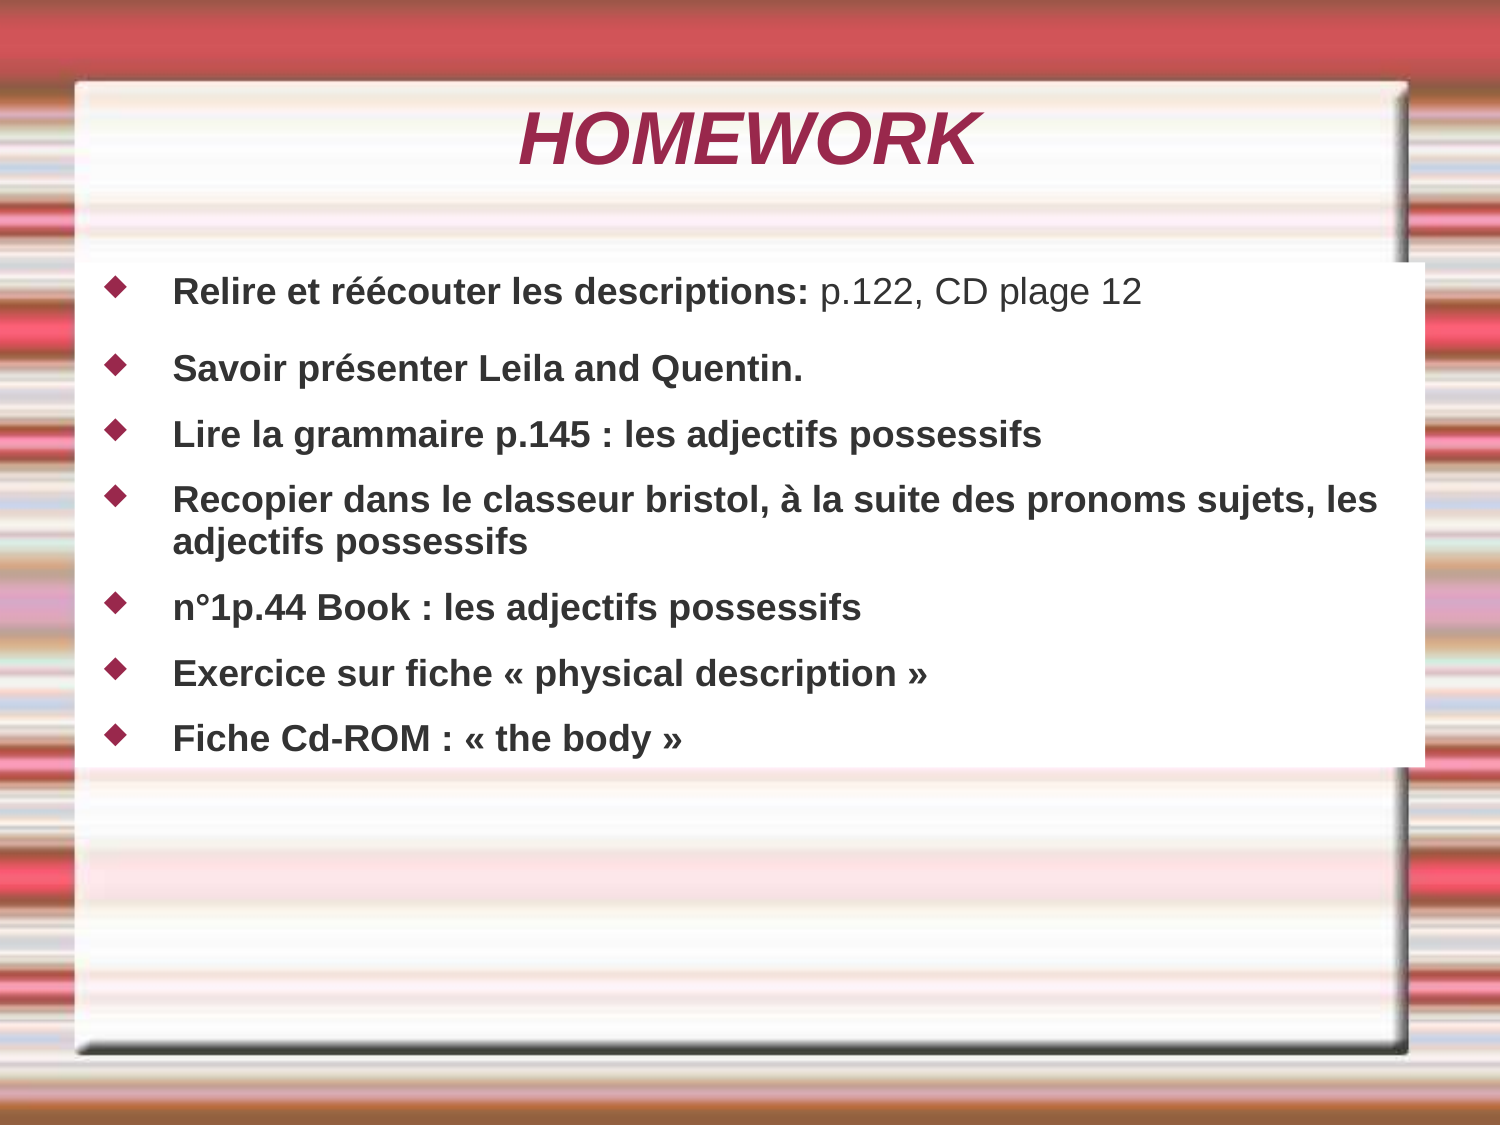

# HOMEWORK
Relire et réécouter les descriptions: p.122, CD plage 12
Savoir présenter Leila and Quentin.
Lire la grammaire p.145 : les adjectifs possessifs
Recopier dans le classeur bristol, à la suite des pronoms sujets, les adjectifs possessifs
n°1p.44 Book : les adjectifs possessifs
Exercice sur fiche « physical description »
Fiche Cd-ROM : « the body »